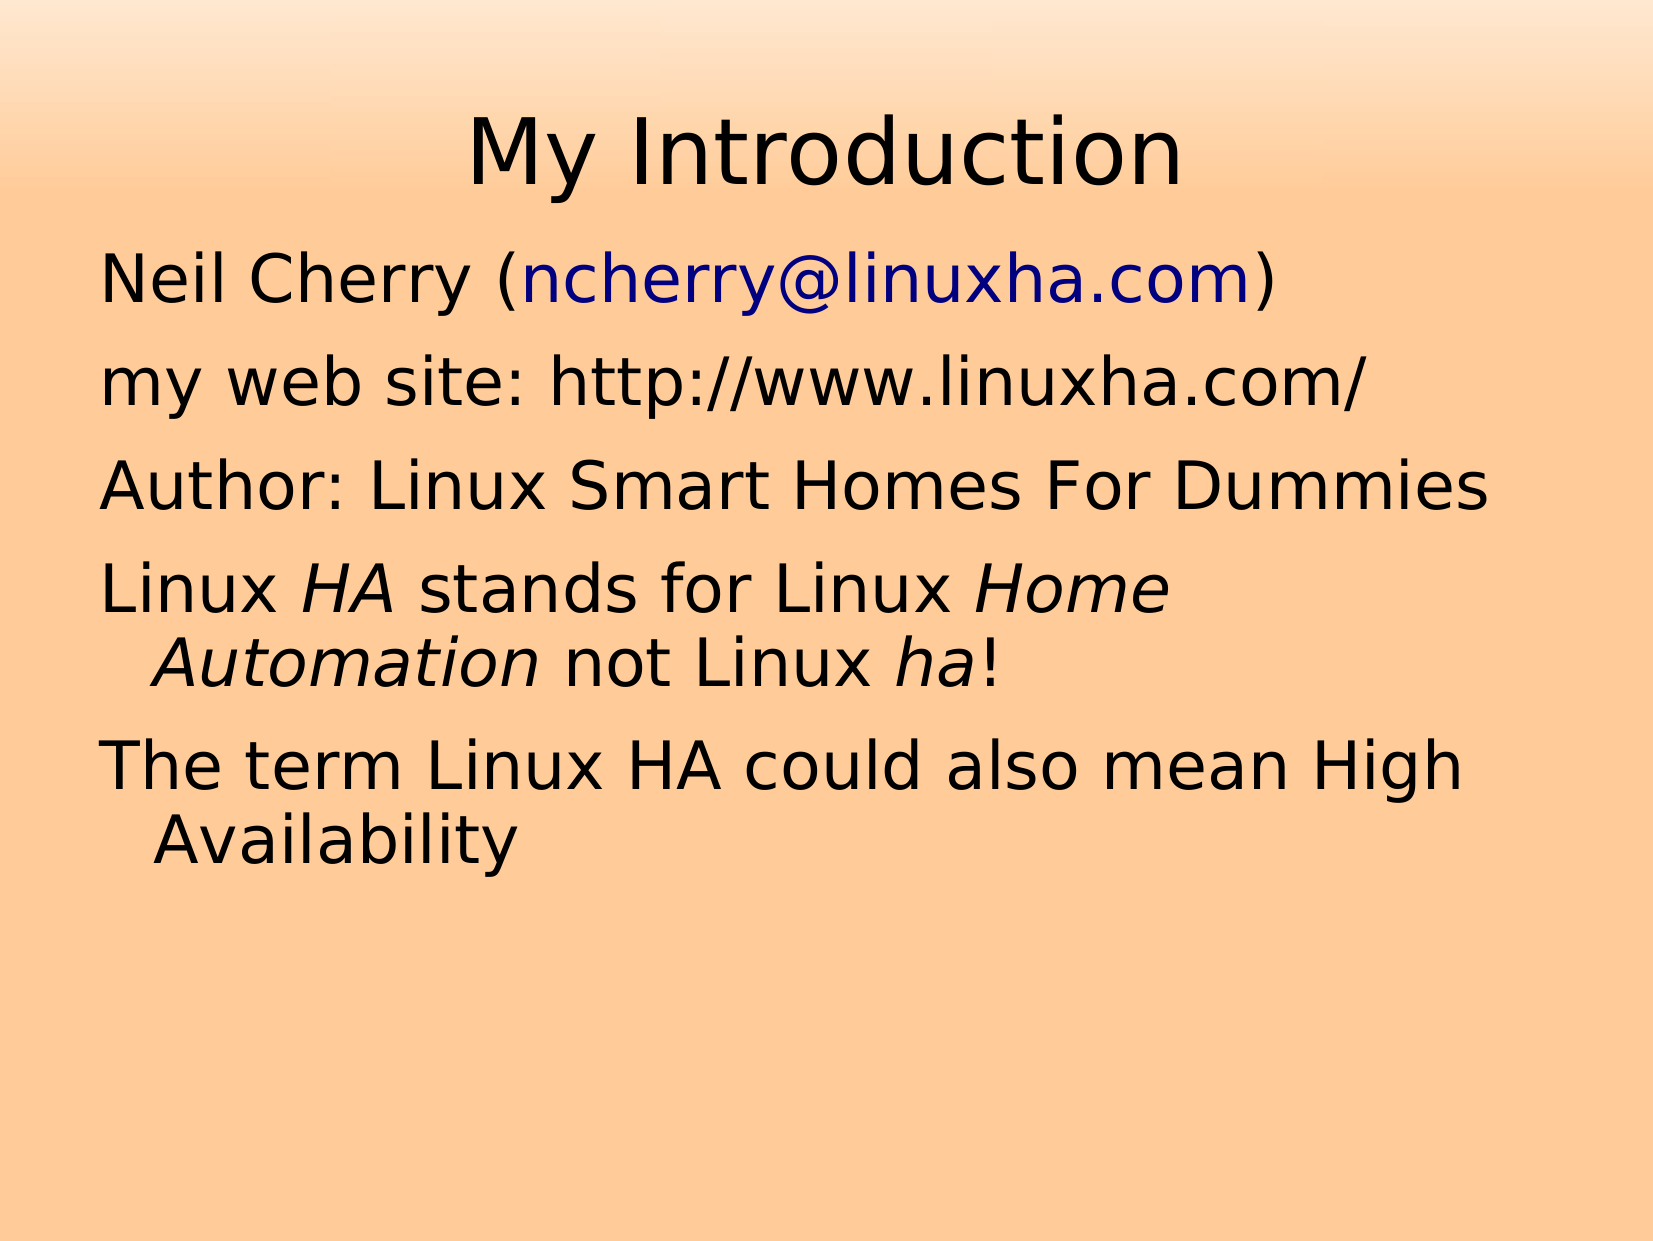

# My Introduction
Neil Cherry (ncherry@linuxha.com)‏
my web site: http://www.linuxha.com/
Author: Linux Smart Homes For Dummies
Linux HA stands for Linux Home Automation not Linux ha!
The term Linux HA could also mean High Availability